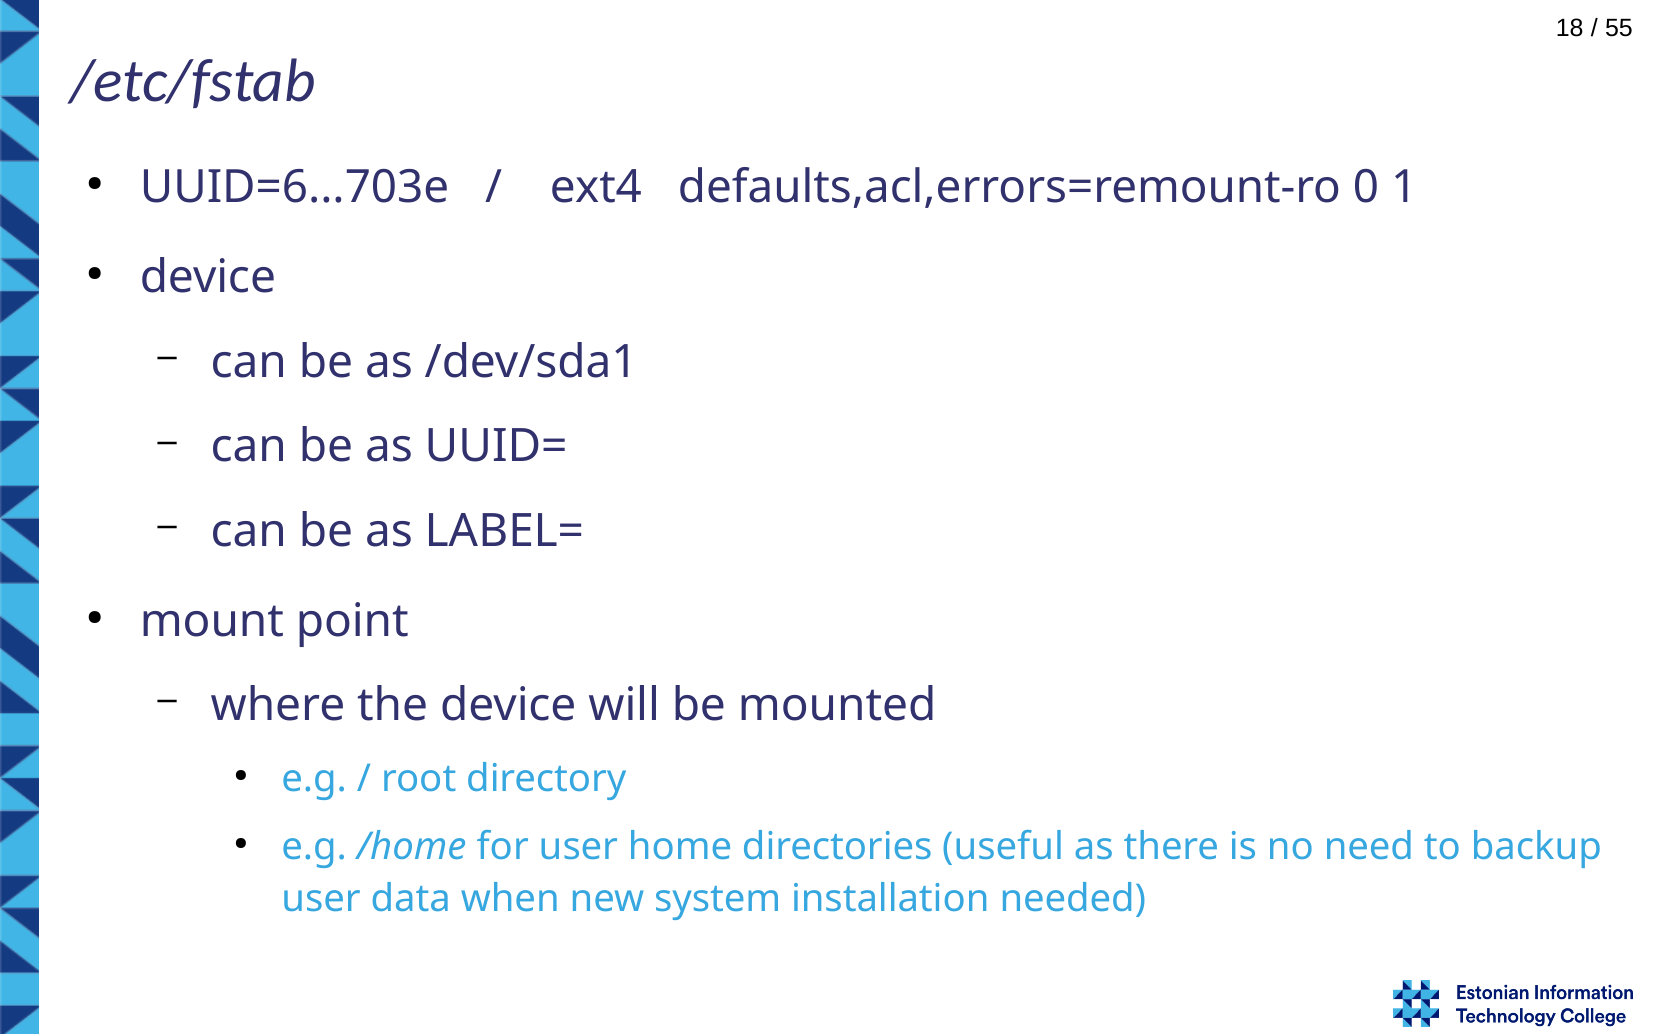

# /etc/fstab
UUID=6...703e / ext4 defaults,acl,errors=remount-ro 0 1
device
can be as /dev/sda1
can be as UUID=
can be as LABEL=
mount point
where the device will be mounted
e.g. / root directory
e.g. /home for user home directories (useful as there is no need to backup user data when new system installation needed)